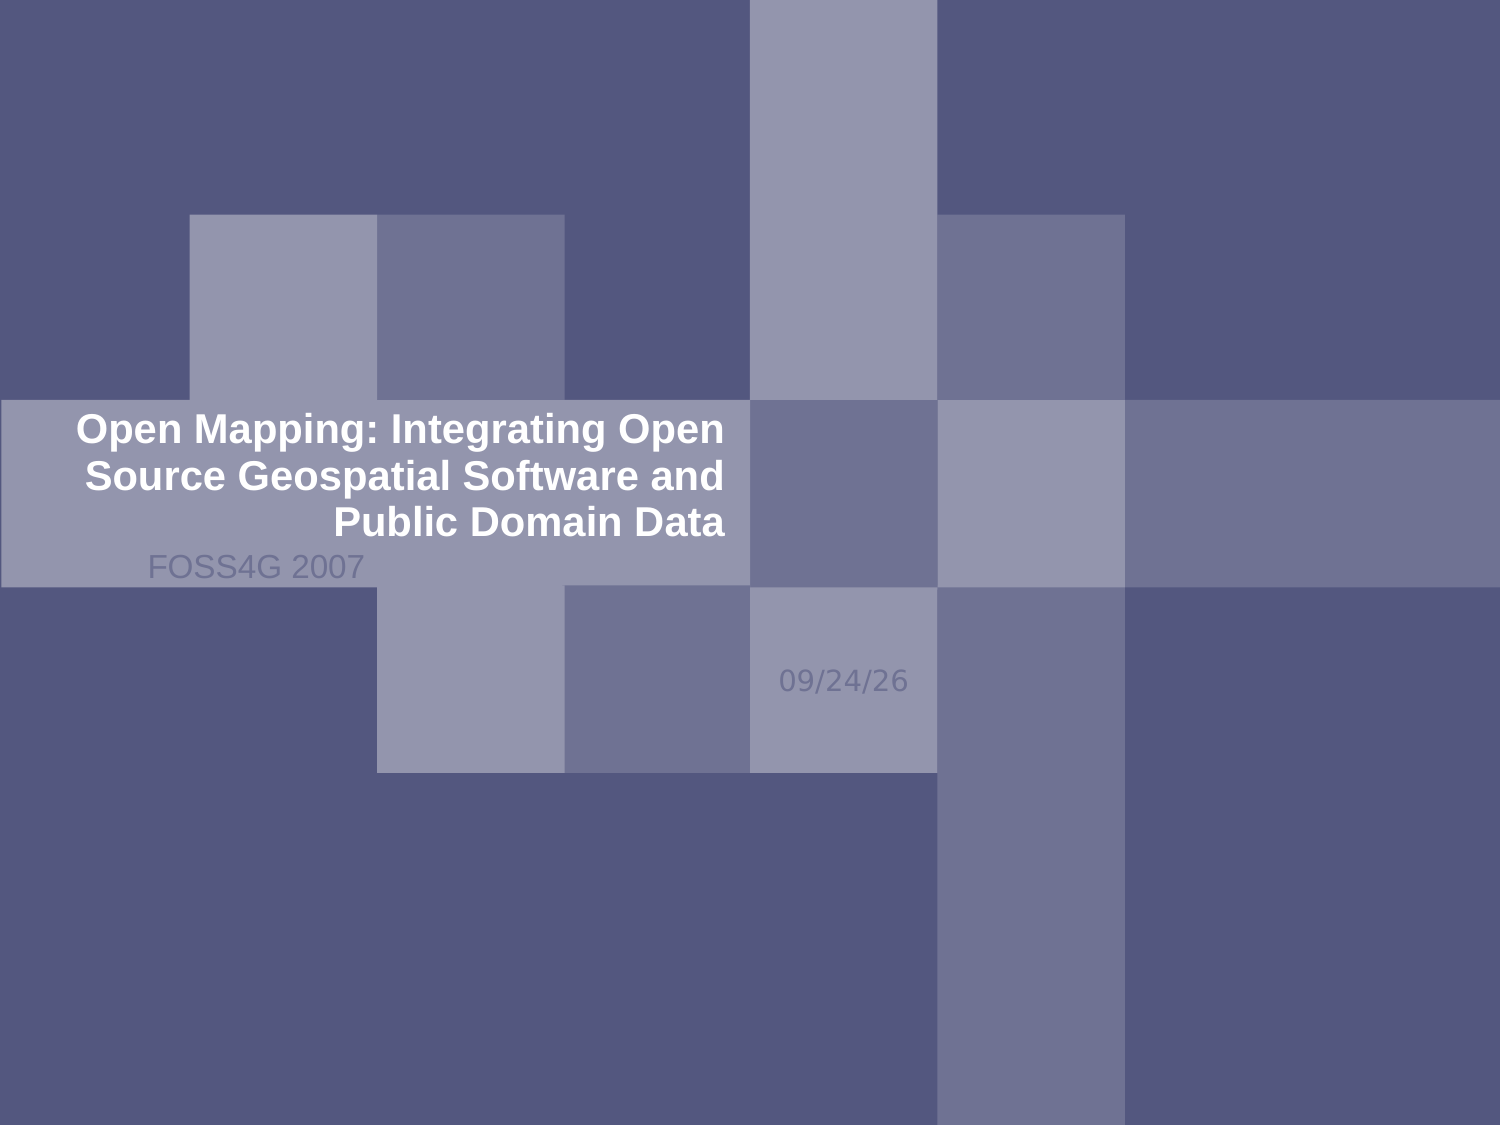

# Open Mapping: Integrating Open Source Geospatial Software and Public Domain Data
FOSS4G 2007